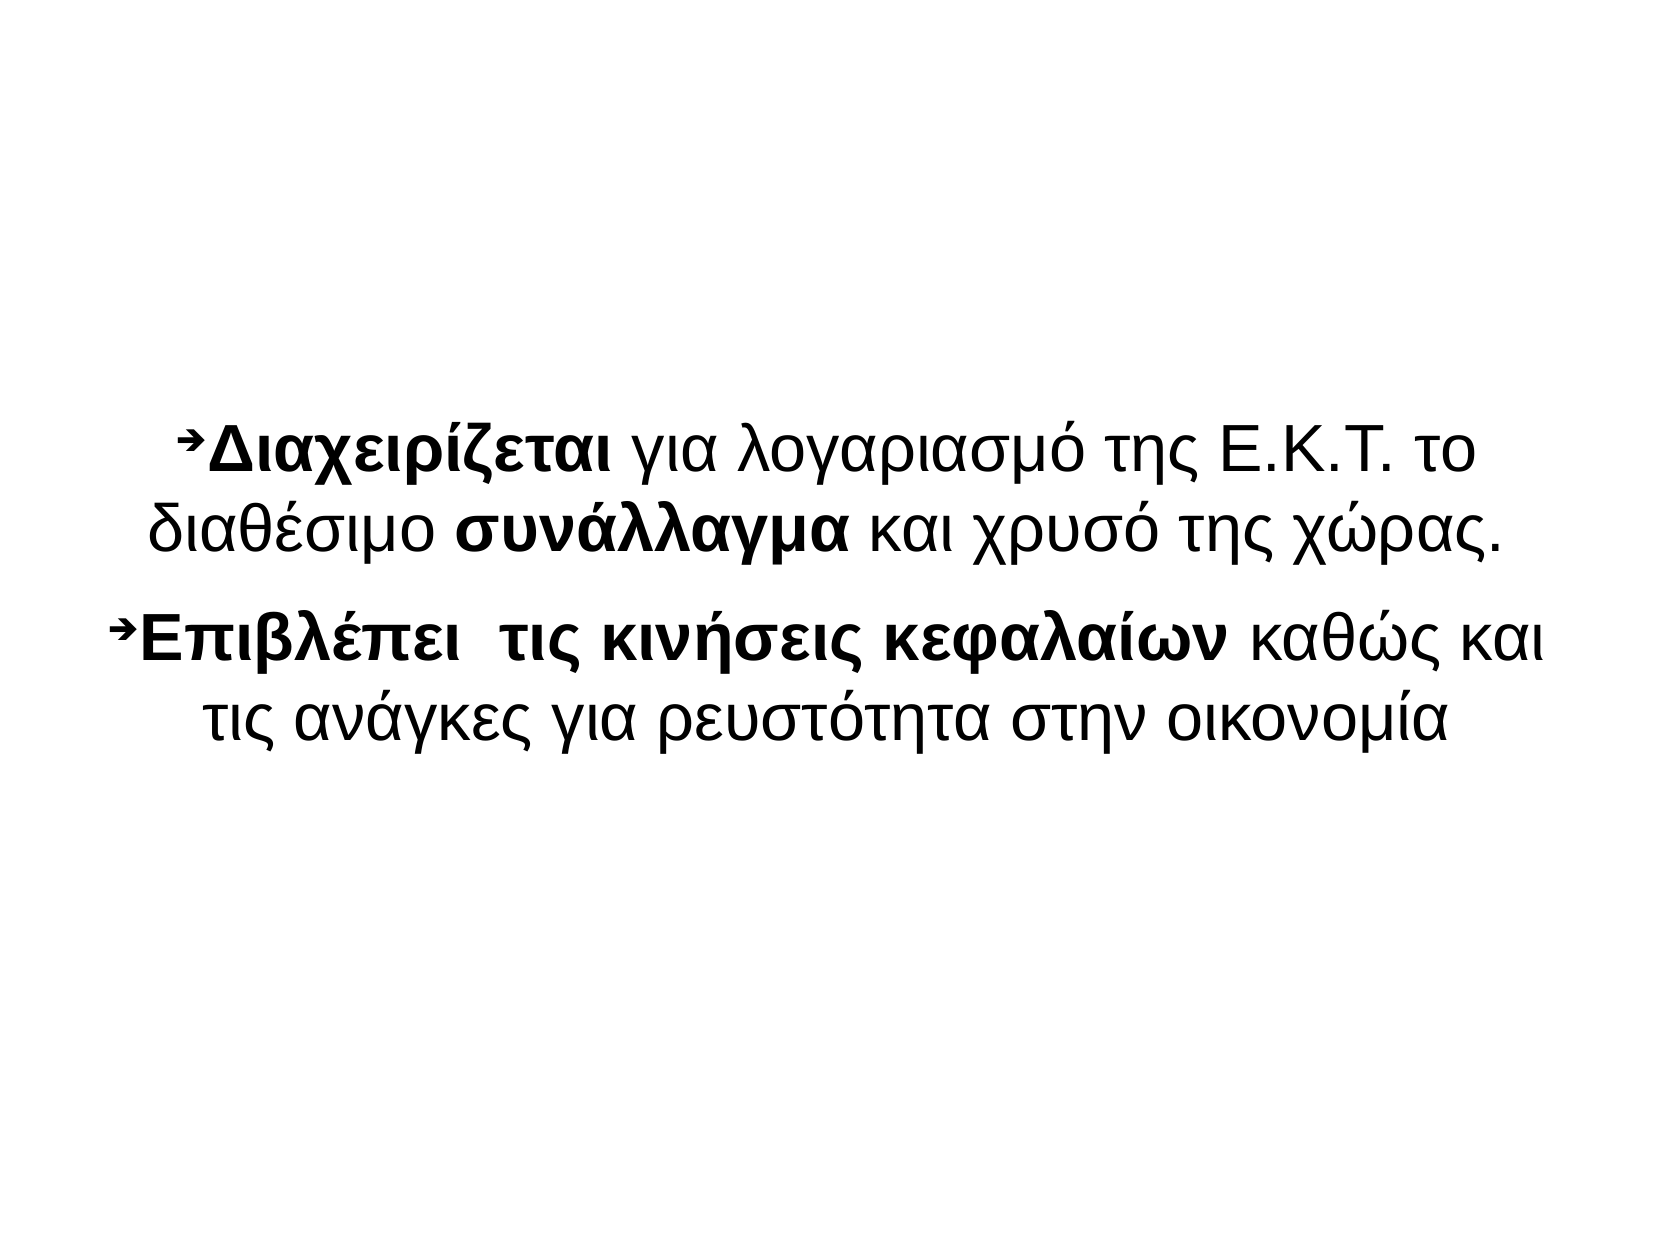

# Διαχειρίζεται για λογαριασμό της Ε.Κ.Τ. το διαθέσιμο συνάλλαγμα και χρυσό της χώρας.
Επιβλέπει τις κινήσεις κεφαλαίων καθώς και τις ανάγκες για ρευστότητα στην οικονομία